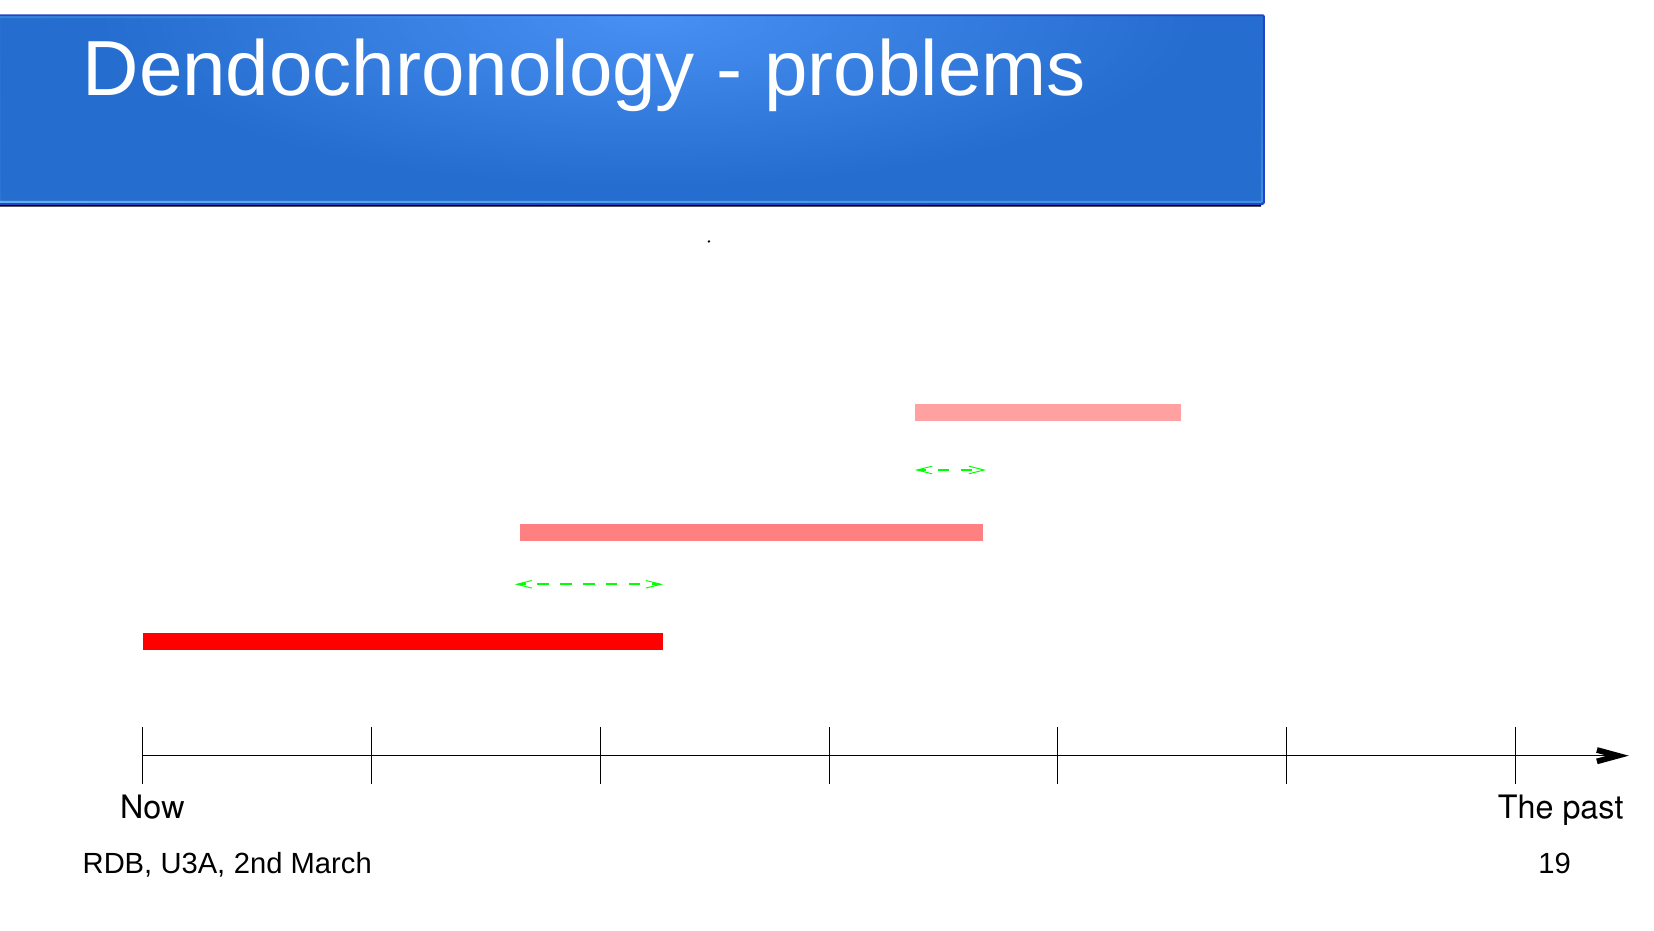

# Dendochronology - problems
RDB, U3A, 2nd March
19